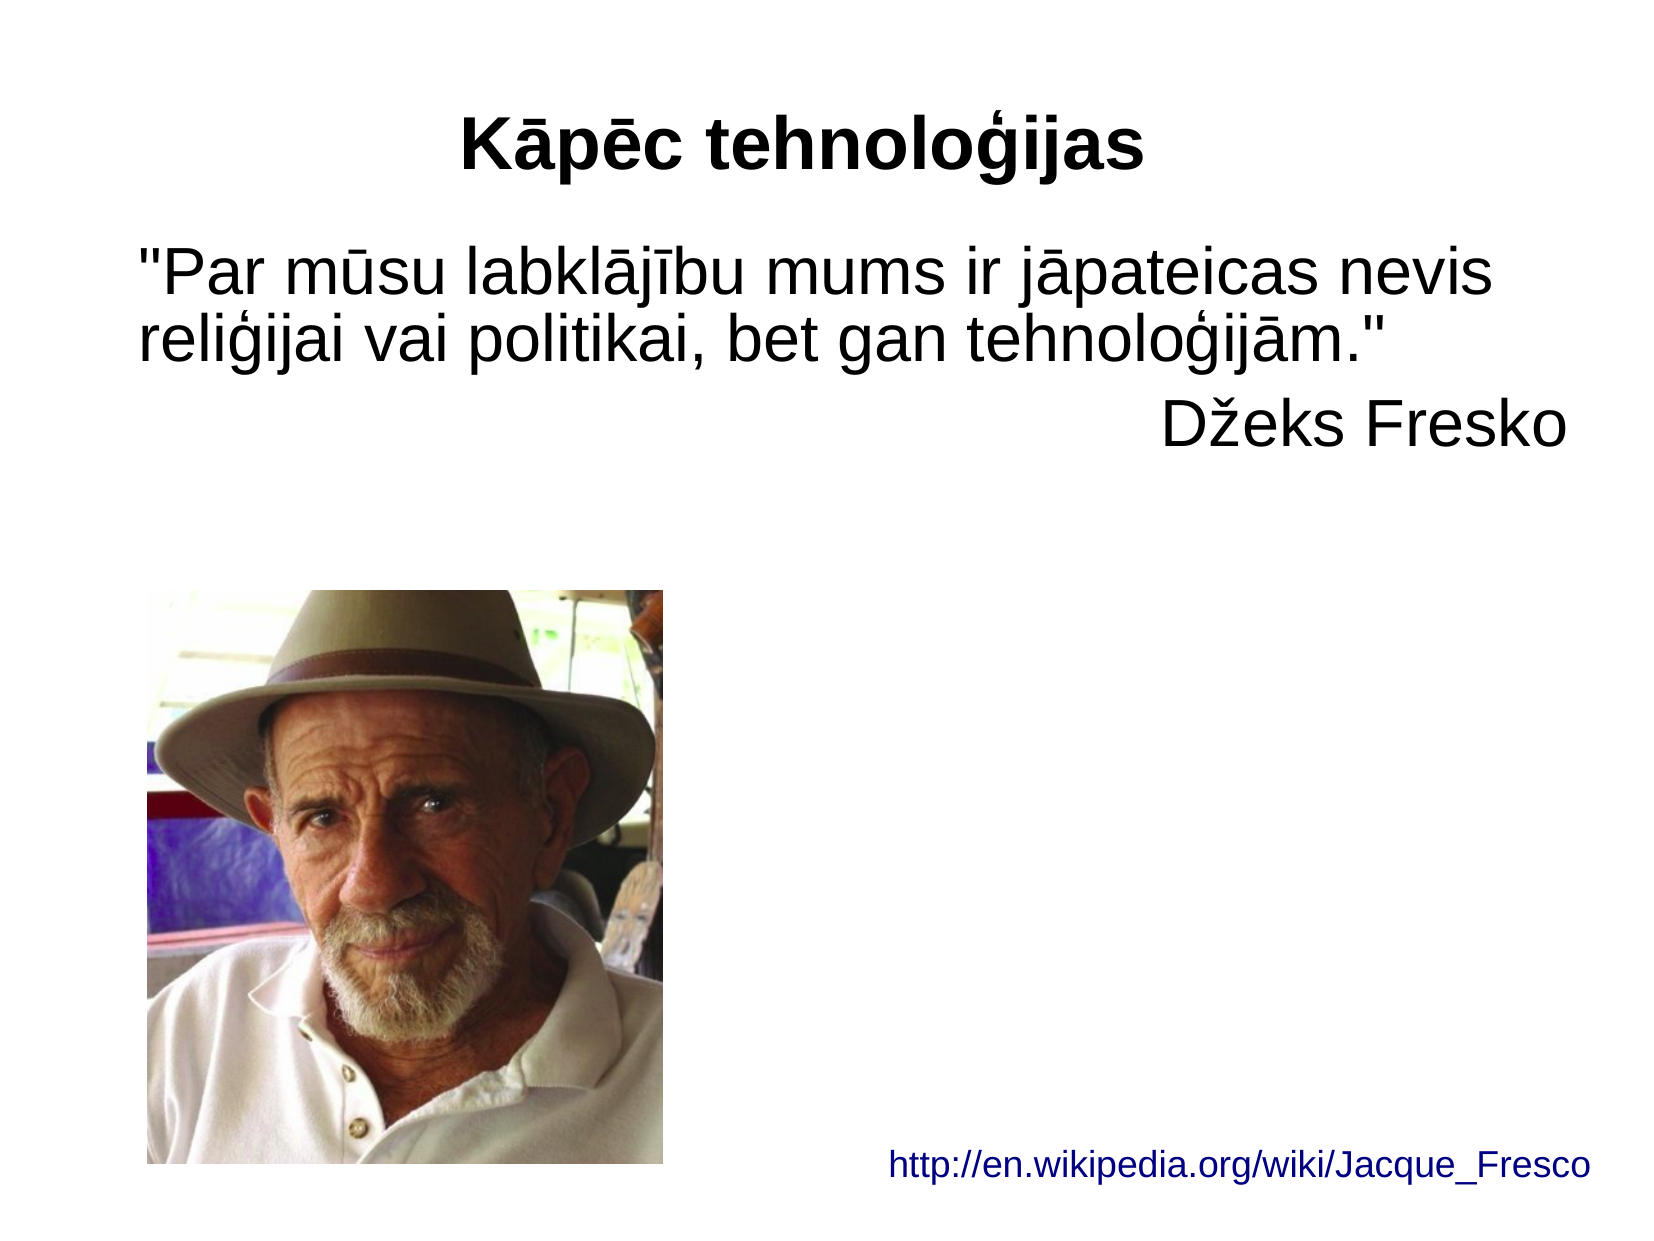

# Kāpēc tehnoloģijas
"Par mūsu labklājību mums ir jāpateicas nevis reliģijai vai politikai, bet gan tehnoloģijām."
Džeks Fresko
http://en.wikipedia.org/wiki/Jacque_Fresco